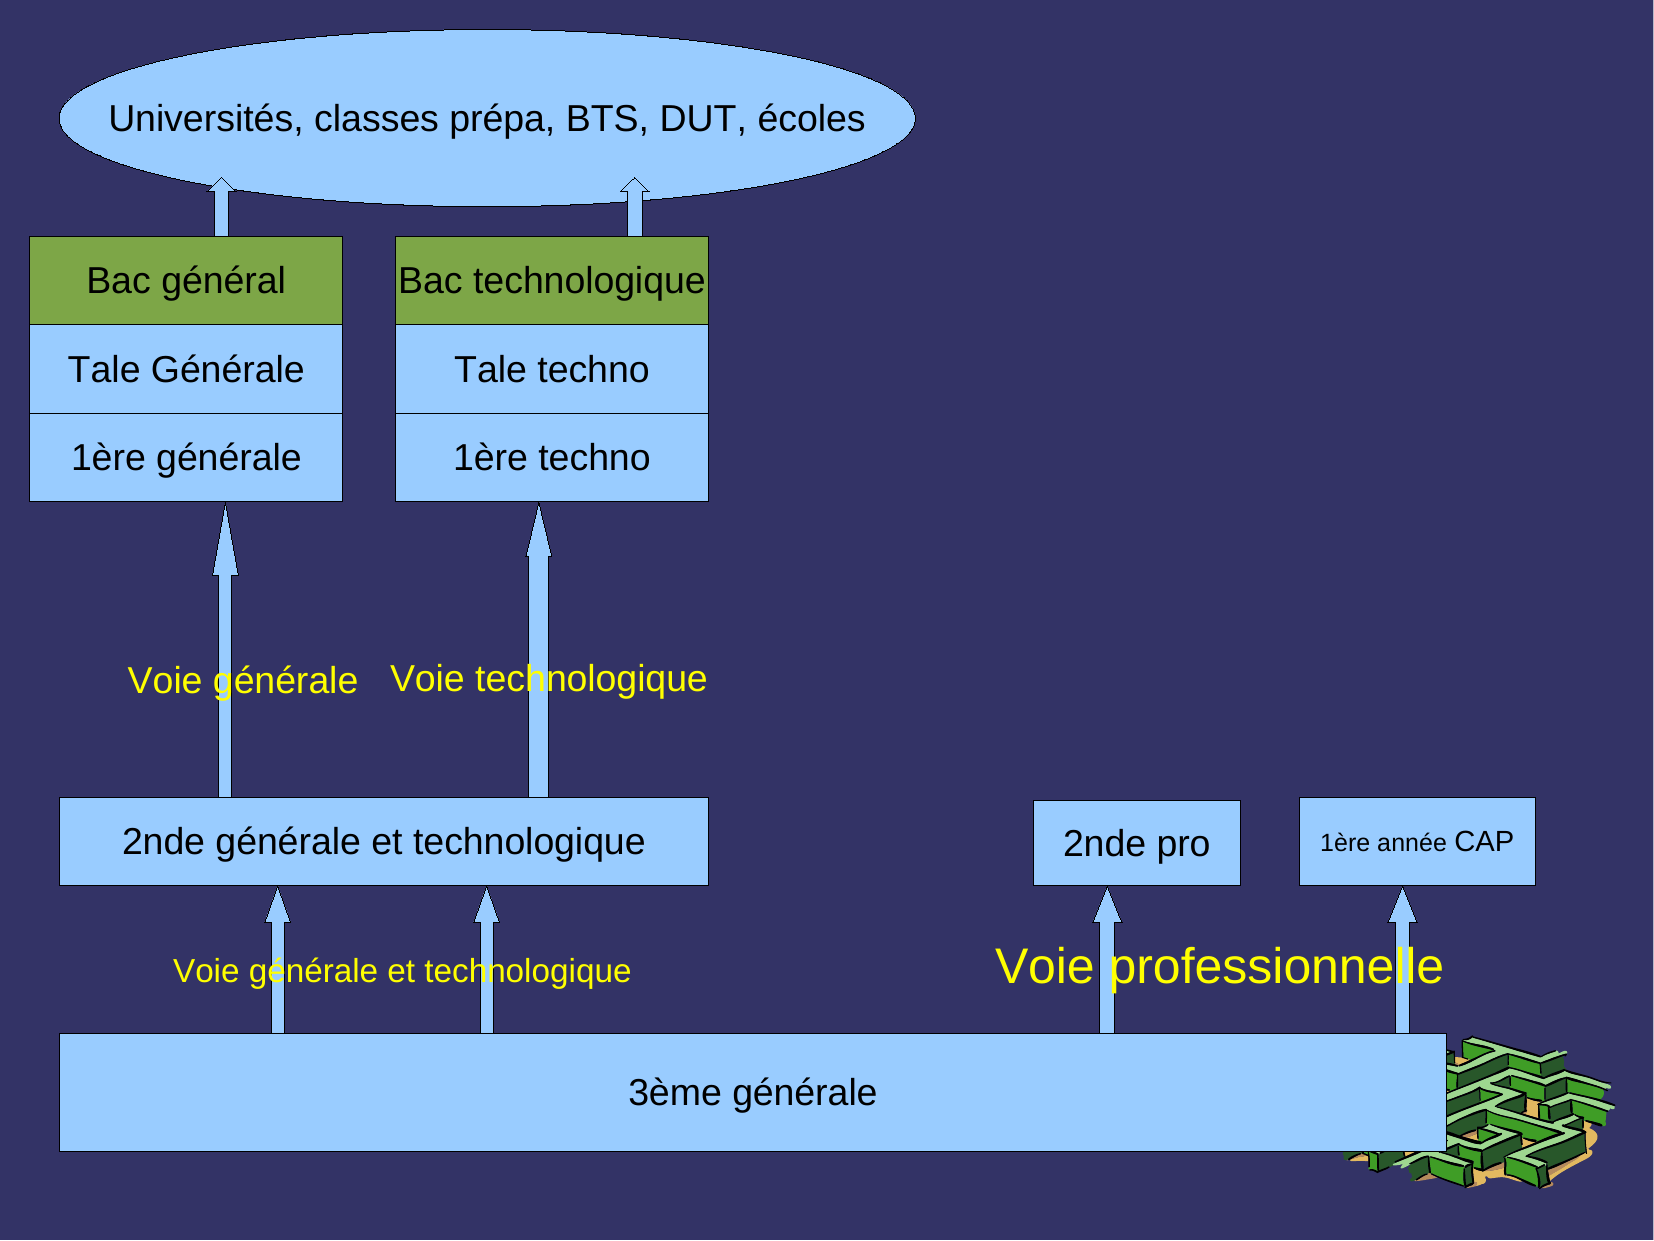

Universités, classes prépa, BTS, DUT, écoles
Bac général
Bac technologique
Tale Générale
Tale techno
1ère générale
1ère générale
1ère générale
1ère technologique
1ère technologique
1ère techno
Voie technologique
Voie générale
2nde générale et technologique
2nde générale et technologique
2nde générale et technologique
1ère année CAP
2nde pro
Voie professionnelle
Voie générale et technologique
3ème générale
3ème générale
3ème générale